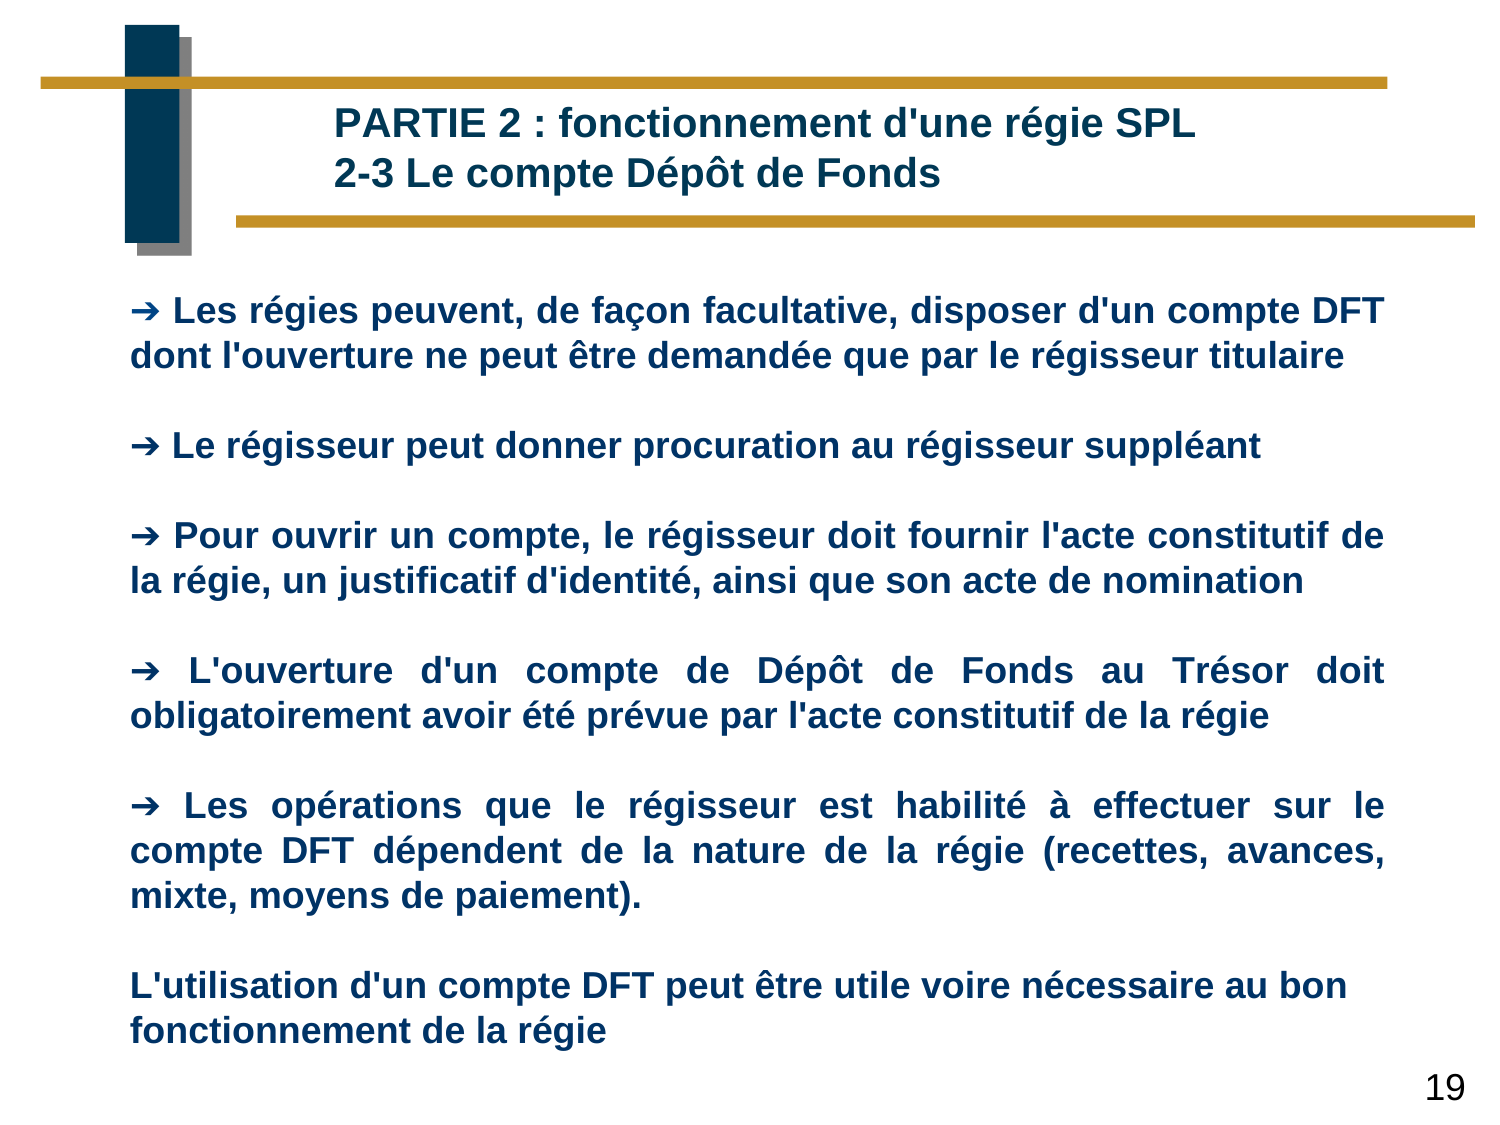

#
PARTIE 2 : fonctionnement d'une régie SPL
2-3 Le compte Dépôt de Fonds
➔ Les régies peuvent, de façon facultative, disposer d'un compte DFT dont l'ouverture ne peut être demandée que par le régisseur titulaire
➔ Le régisseur peut donner procuration au régisseur suppléant
➔ Pour ouvrir un compte, le régisseur doit fournir l'acte constitutif de la régie, un justificatif d'identité, ainsi que son acte de nomination
➔ L'ouverture d'un compte de Dépôt de Fonds au Trésor doit obligatoirement avoir été prévue par l'acte constitutif de la régie
➔ Les opérations que le régisseur est habilité à effectuer sur le compte DFT dépendent de la nature de la régie (recettes, avances, mixte, moyens de paiement).
L'utilisation d'un compte DFT peut être utile voire nécessaire au bon
fonctionnement de la régie
 19